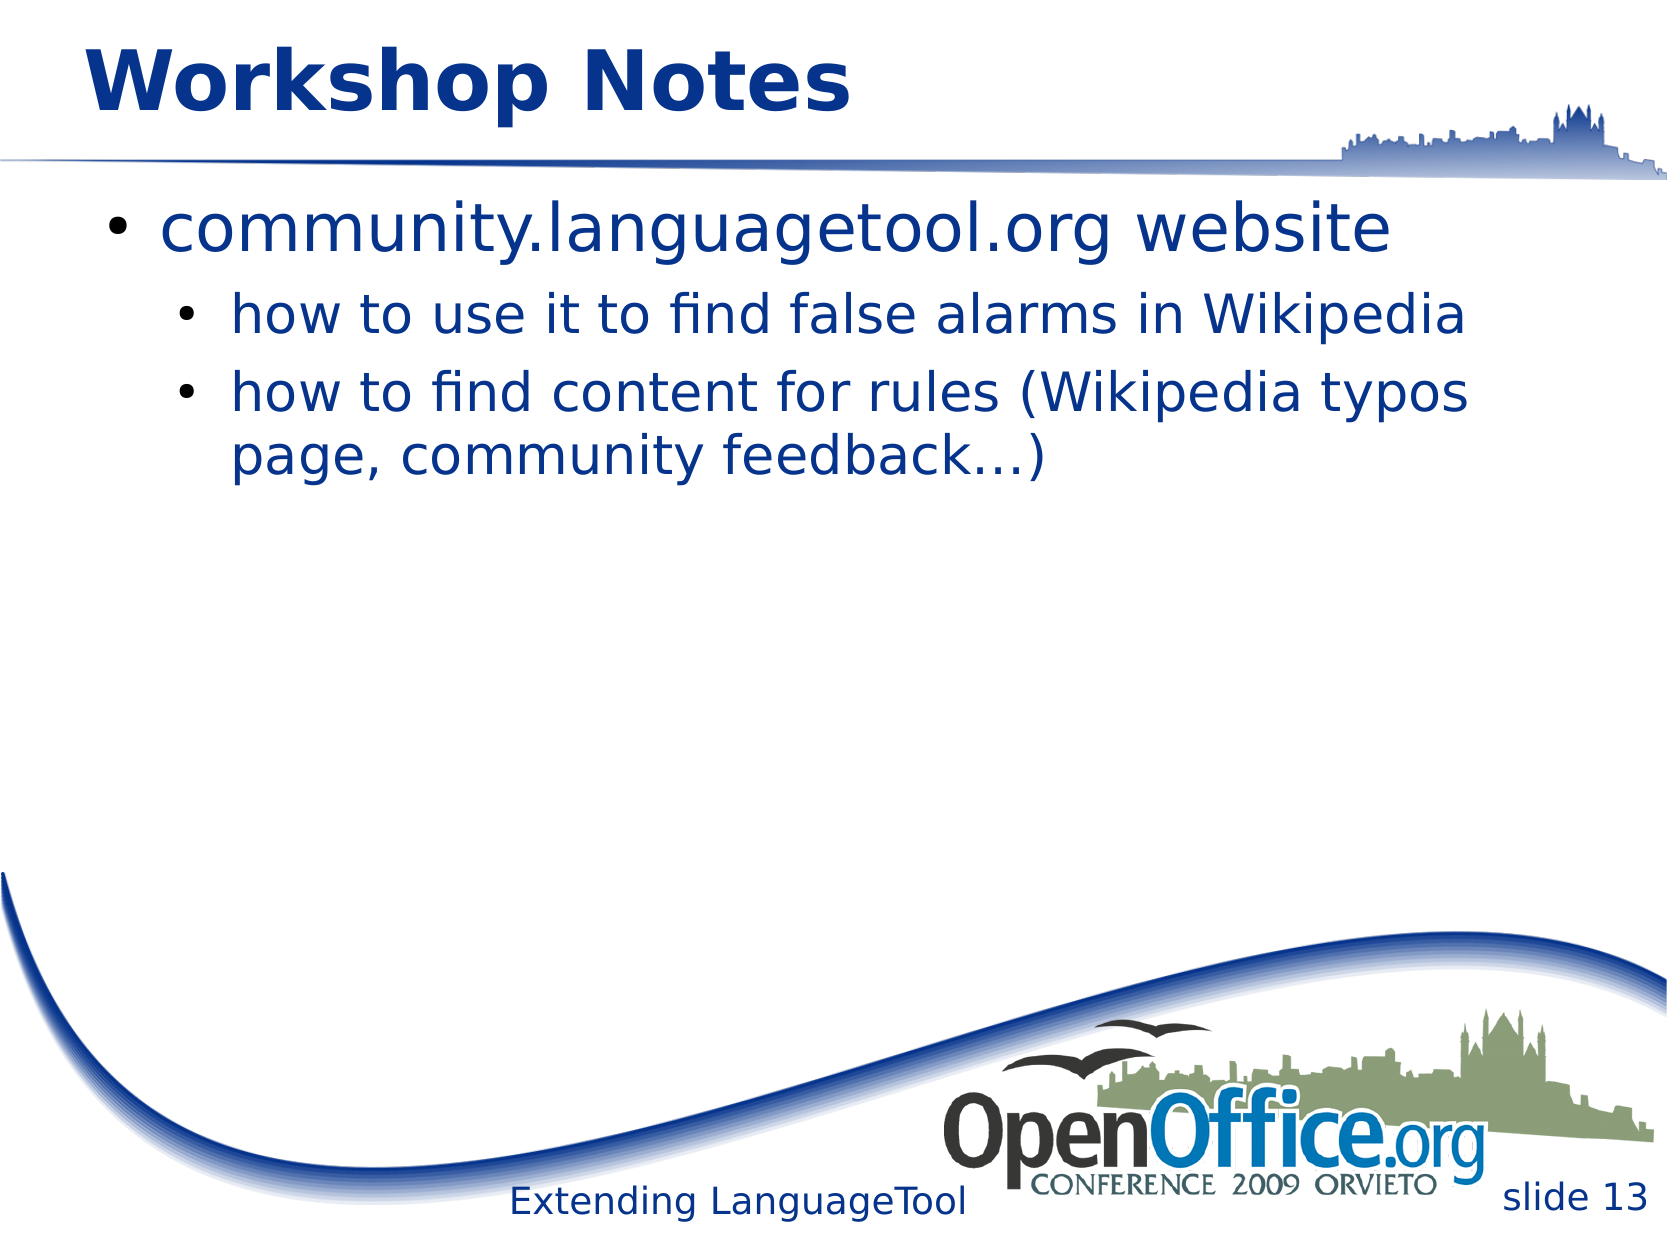

# Workshop Notes
community.languagetool.org website
how to use it to find false alarms in Wikipedia
how to find content for rules (Wikipedia typos page, community feedback…)
13
[add your title under View - Footer]